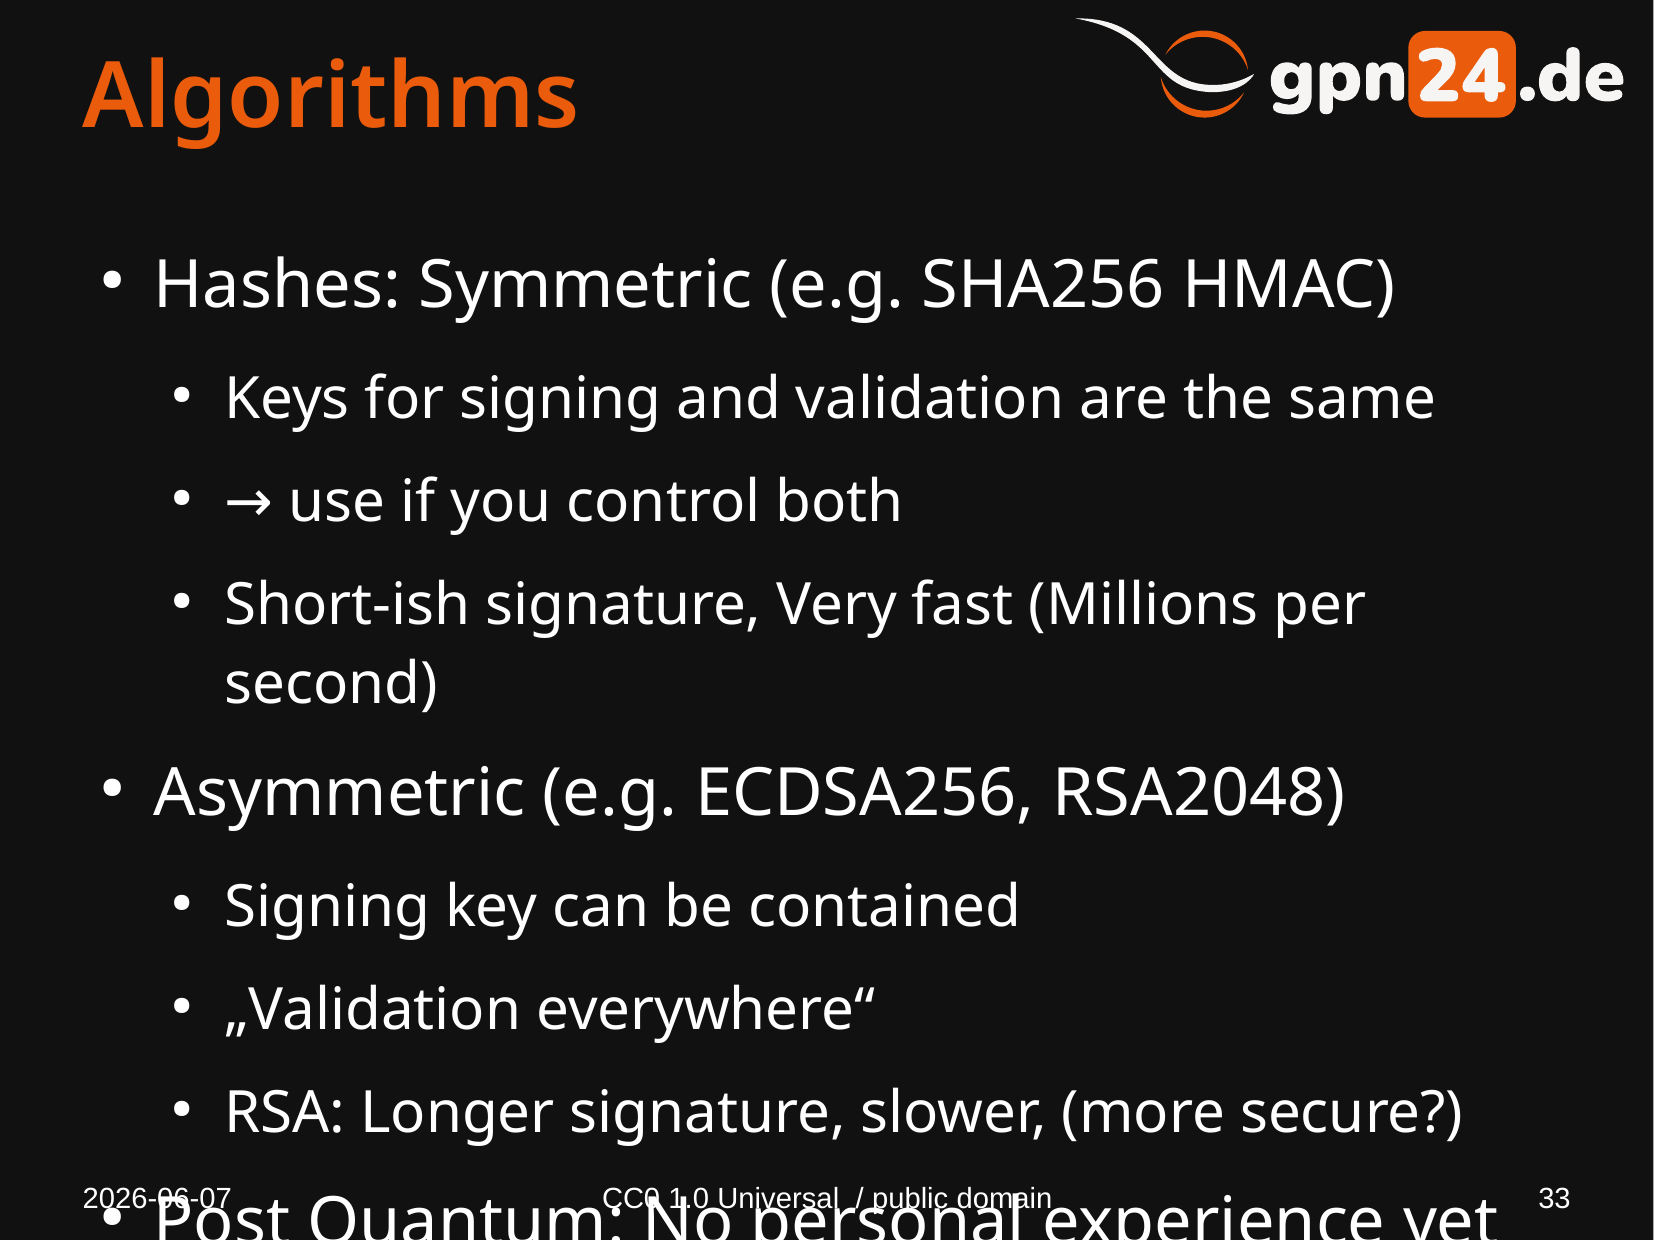

# Algorithms
Hashes: Symmetric (e.g. SHA256 HMAC)
Keys for signing and validation are the same
→ use if you control both
Short-ish signature, Very fast (Millions per second)
Asymmetric (e.g. ECDSA256, RSA2048)
Signing key can be contained
„Validation everywhere“
RSA: Longer signature, slower, (more secure?)
Post Quantum: No personal experience yet
2026-06-07
CC0 1.0 Universal / public domain
33